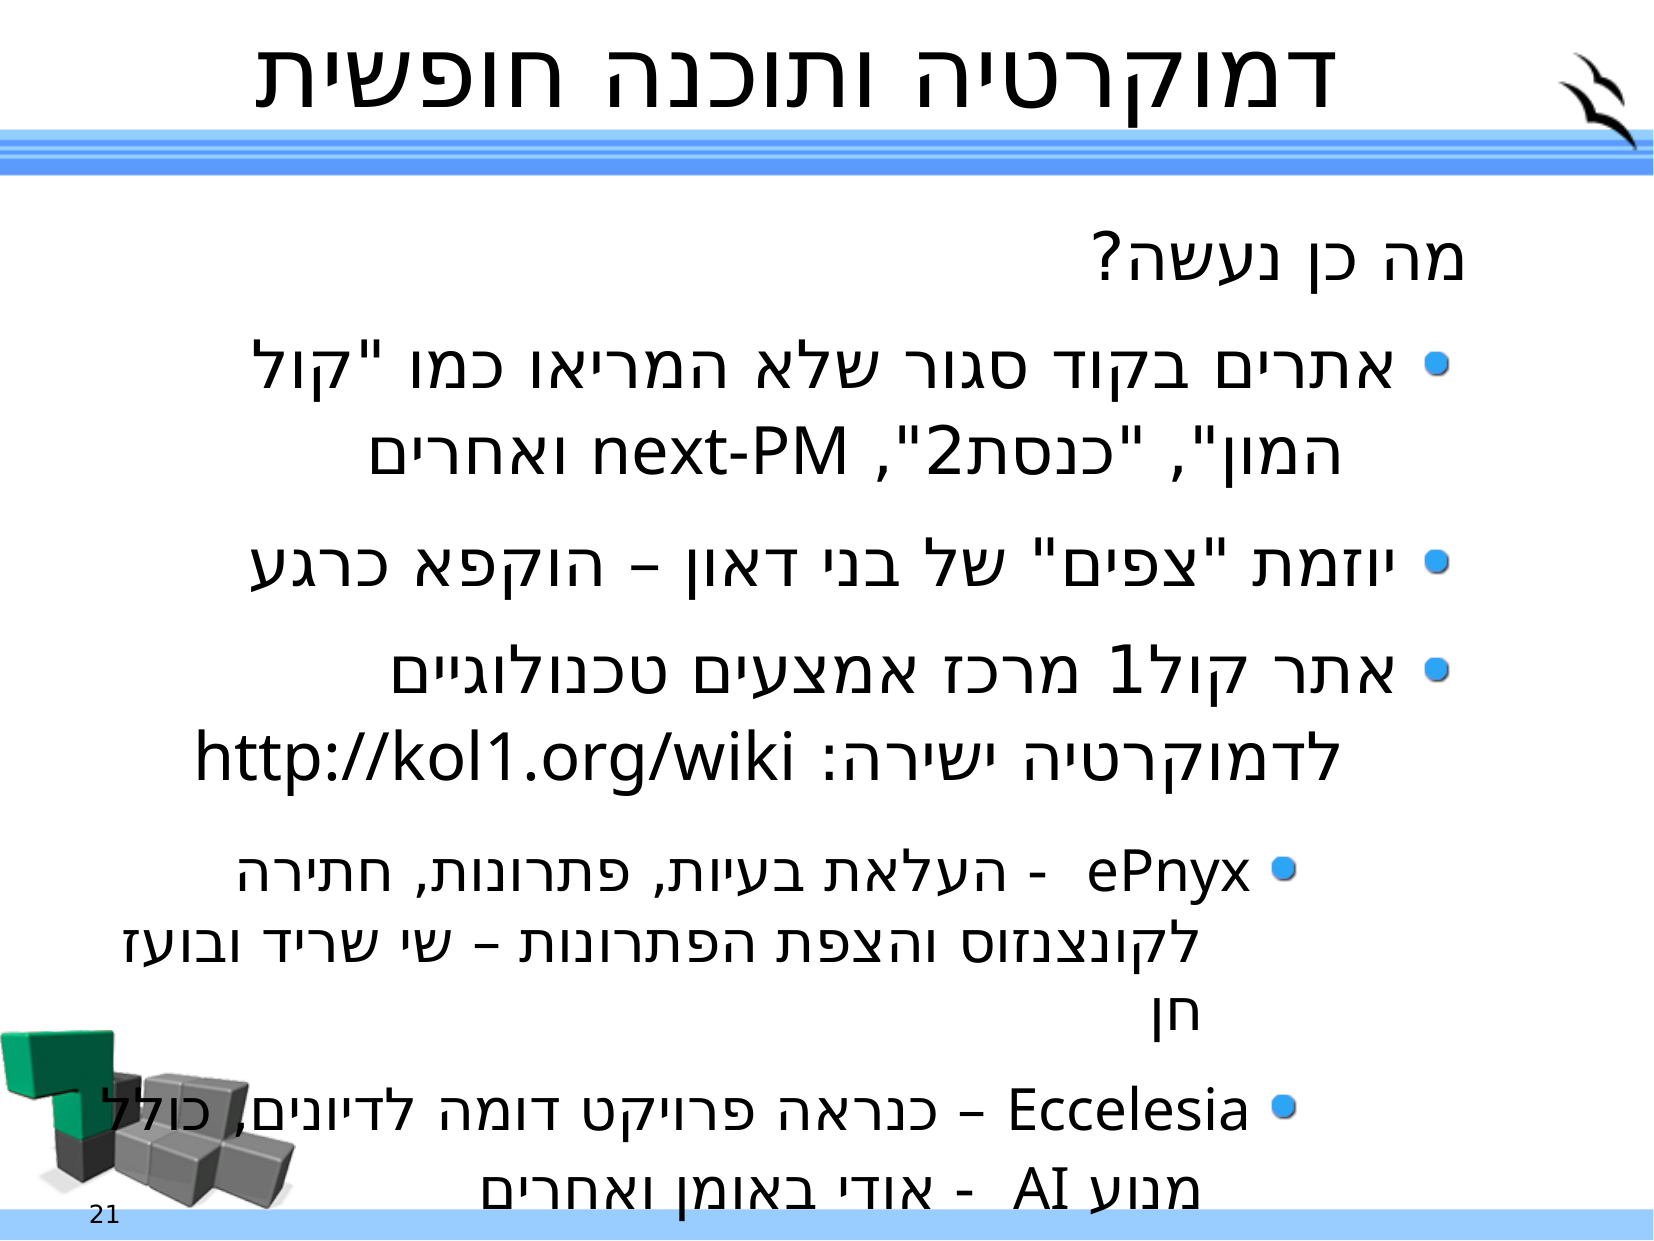

# דמוקרטיה ותוכנה חופשית
מה כן נעשה?
אתרים בקוד סגור שלא המריאו כמו "קול המון", "כנסת2", next-PM ואחרים
יוזמת "צפים" של בני דאון – הוקפא כרגע
אתר קול1 מרכז אמצעים טכנולוגיים לדמוקרטיה ישירה: http://kol1.org/wiki
ePnyx - העלאת בעיות, פתרונות, חתירה לקונצנזוס והצפת הפתרונות – שי שריד ובועז חן
Eccelesia – כנראה פרויקט דומה לדיונים, כולל מנוע AI - אודי באומן ואחרים